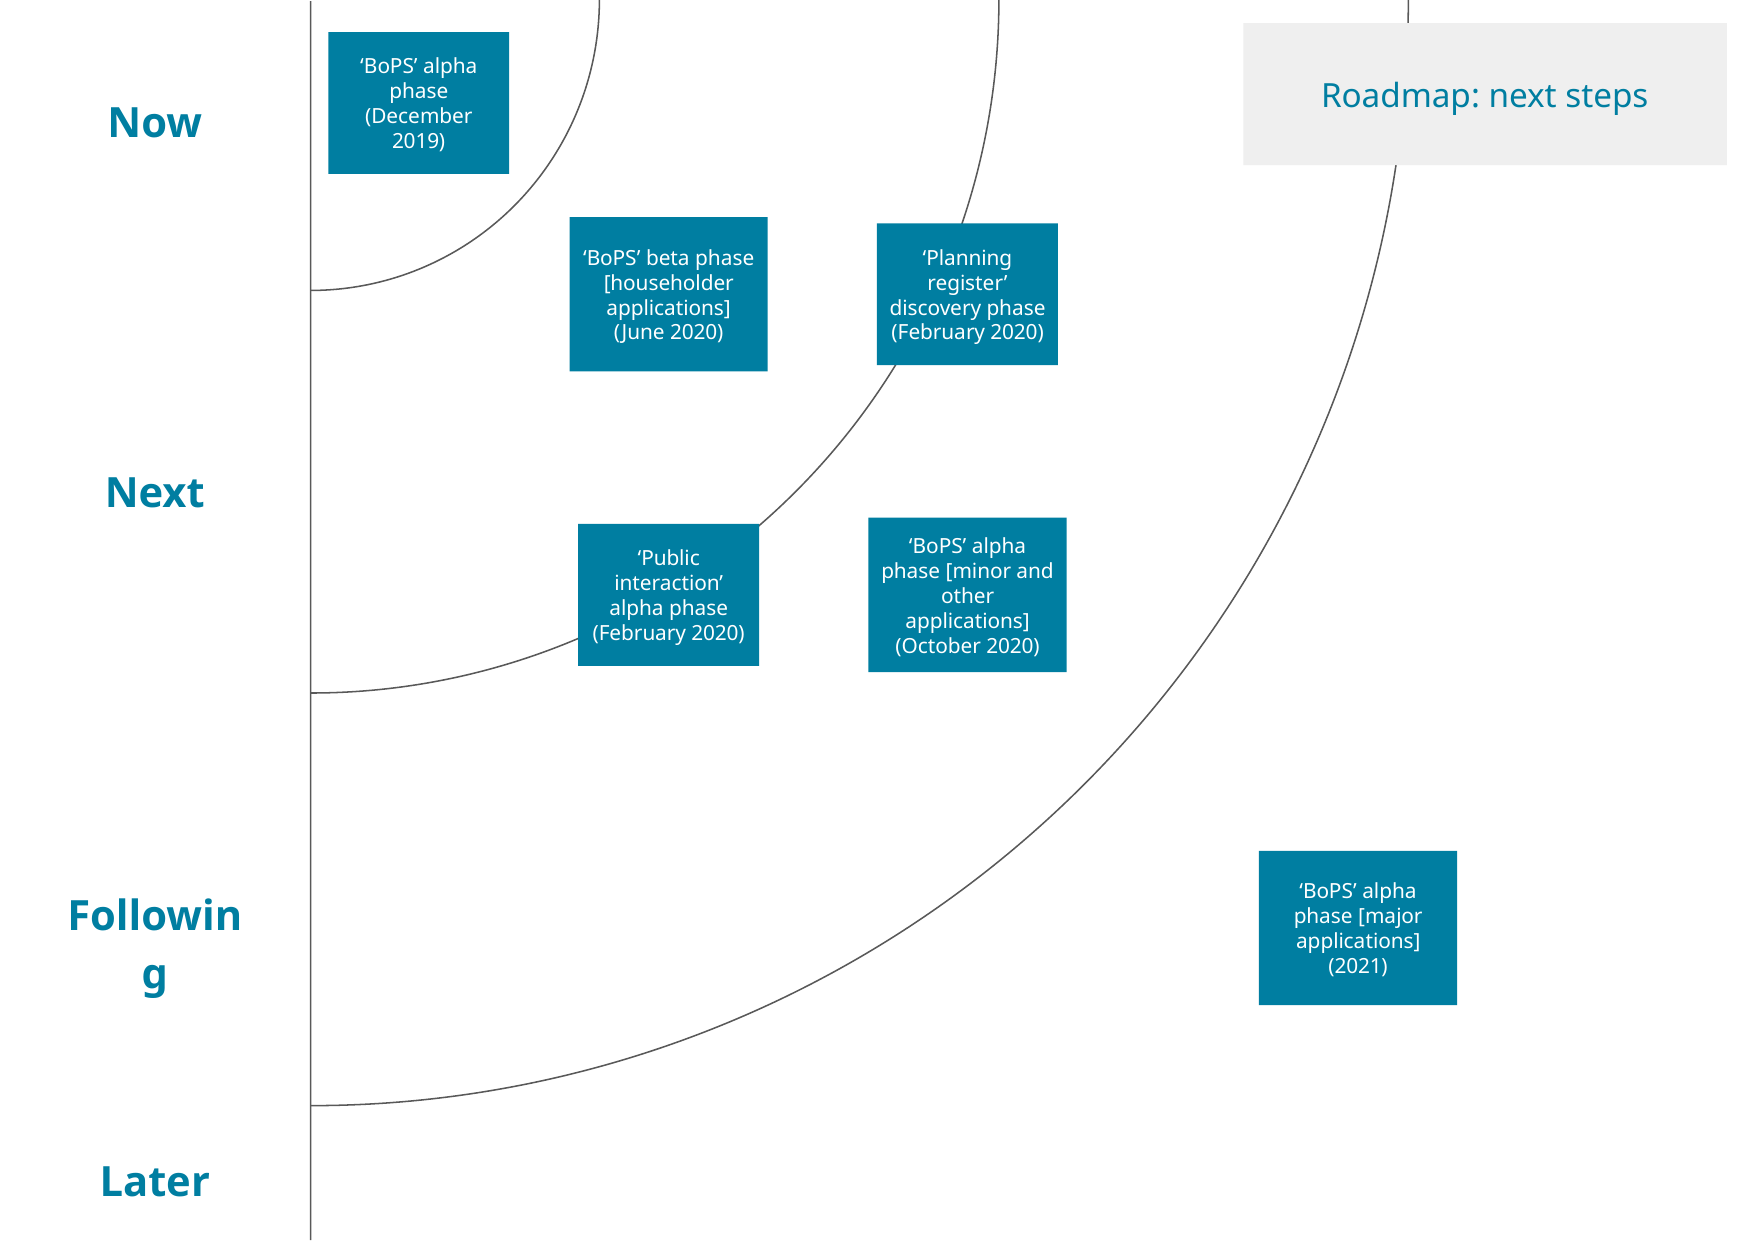

Roadmap: next steps
‘BoPS’ alpha phase (December 2019)
Now
‘BoPS’ beta phase [householder applications] (June 2020)
‘Planning register’ discovery phase (February 2020)
Next
‘BoPS’ alpha phase [minor and other applications] (October 2020)
‘Public interaction’ alpha phase (February 2020)
‘BoPS’ alpha phase [major applications] (2021)
Following
Later